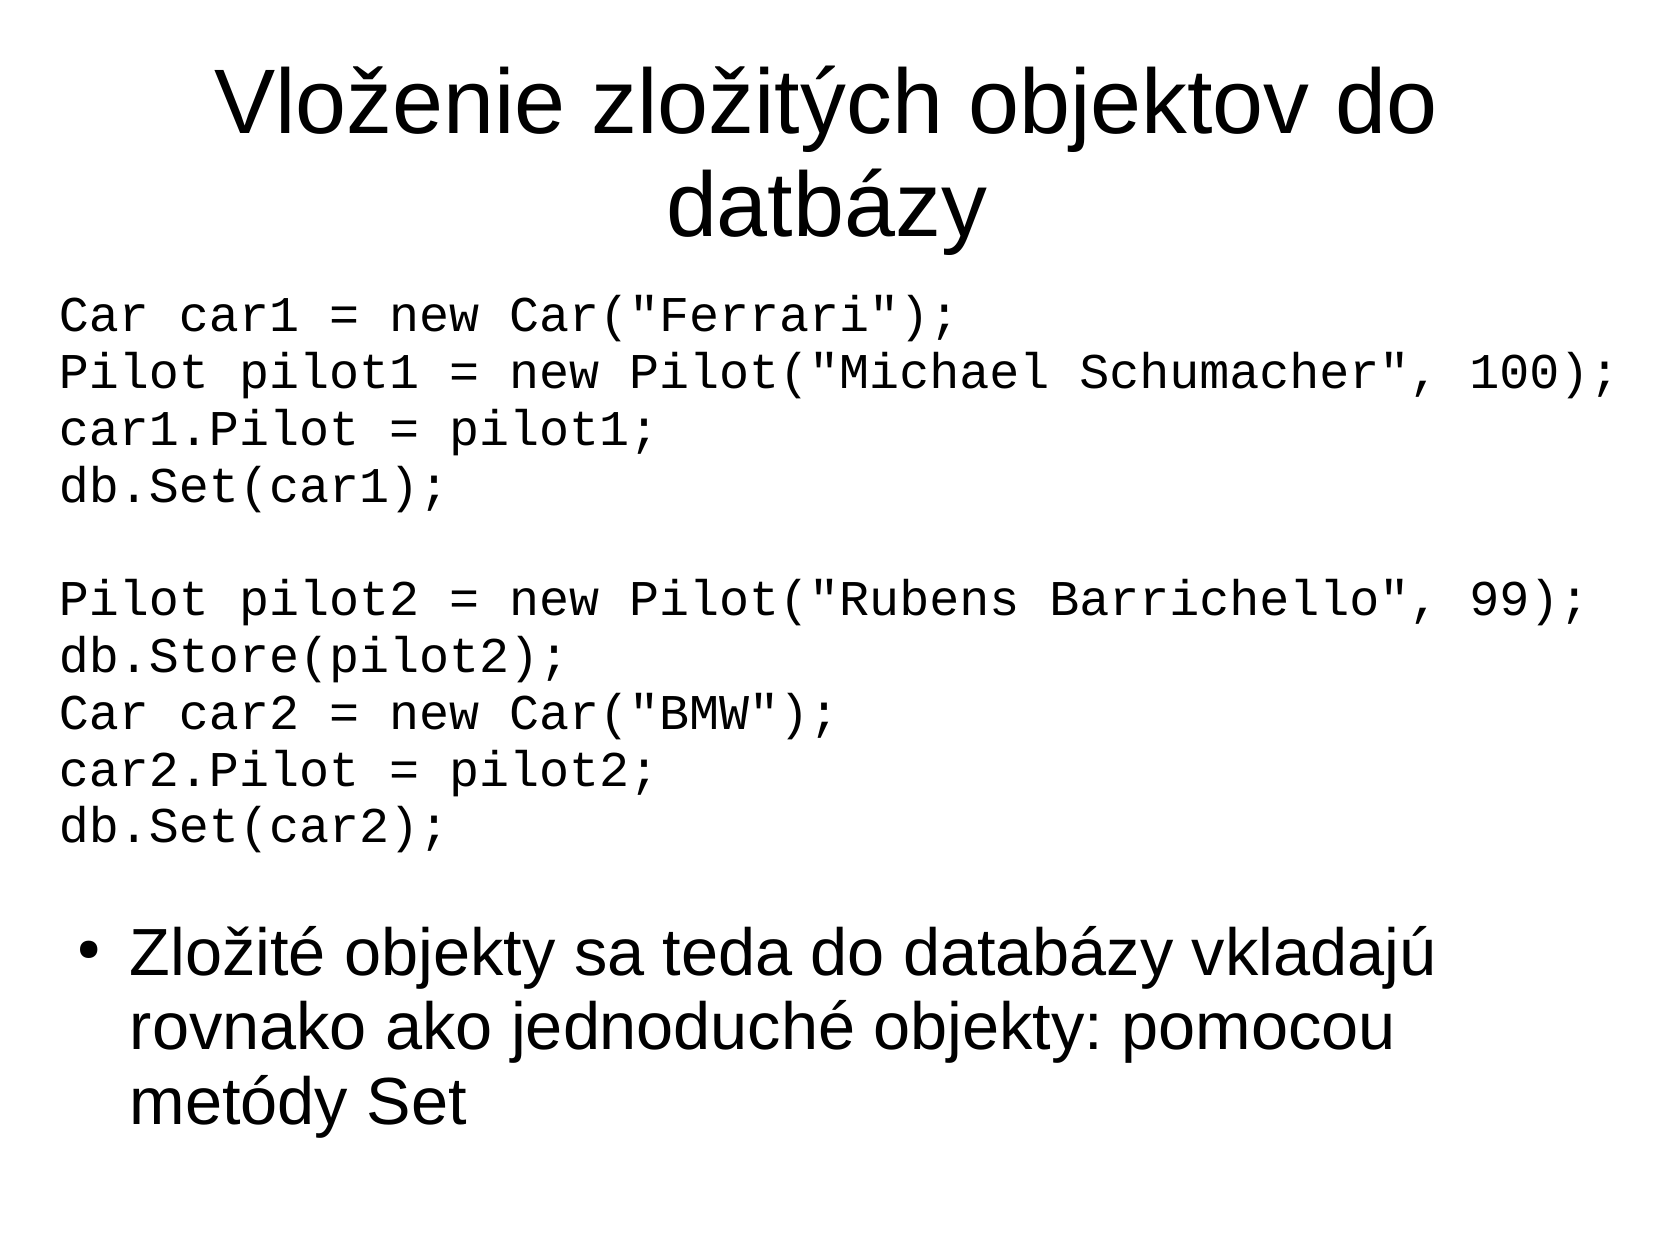

# Vloženie zložitých objektov do datbázy
Car car1 = new Car("Ferrari");
Pilot pilot1 = new Pilot("Michael Schumacher", 100);
car1.Pilot = pilot1;
db.Set(car1);
Pilot pilot2 = new Pilot("Rubens Barrichello", 99);
db.Store(pilot2);
Car car2 = new Car("BMW");
car2.Pilot = pilot2;
db.Set(car2);
Zložité objekty sa teda do databázy vkladajú rovnako ako jednoduché objekty: pomocou metódy Set